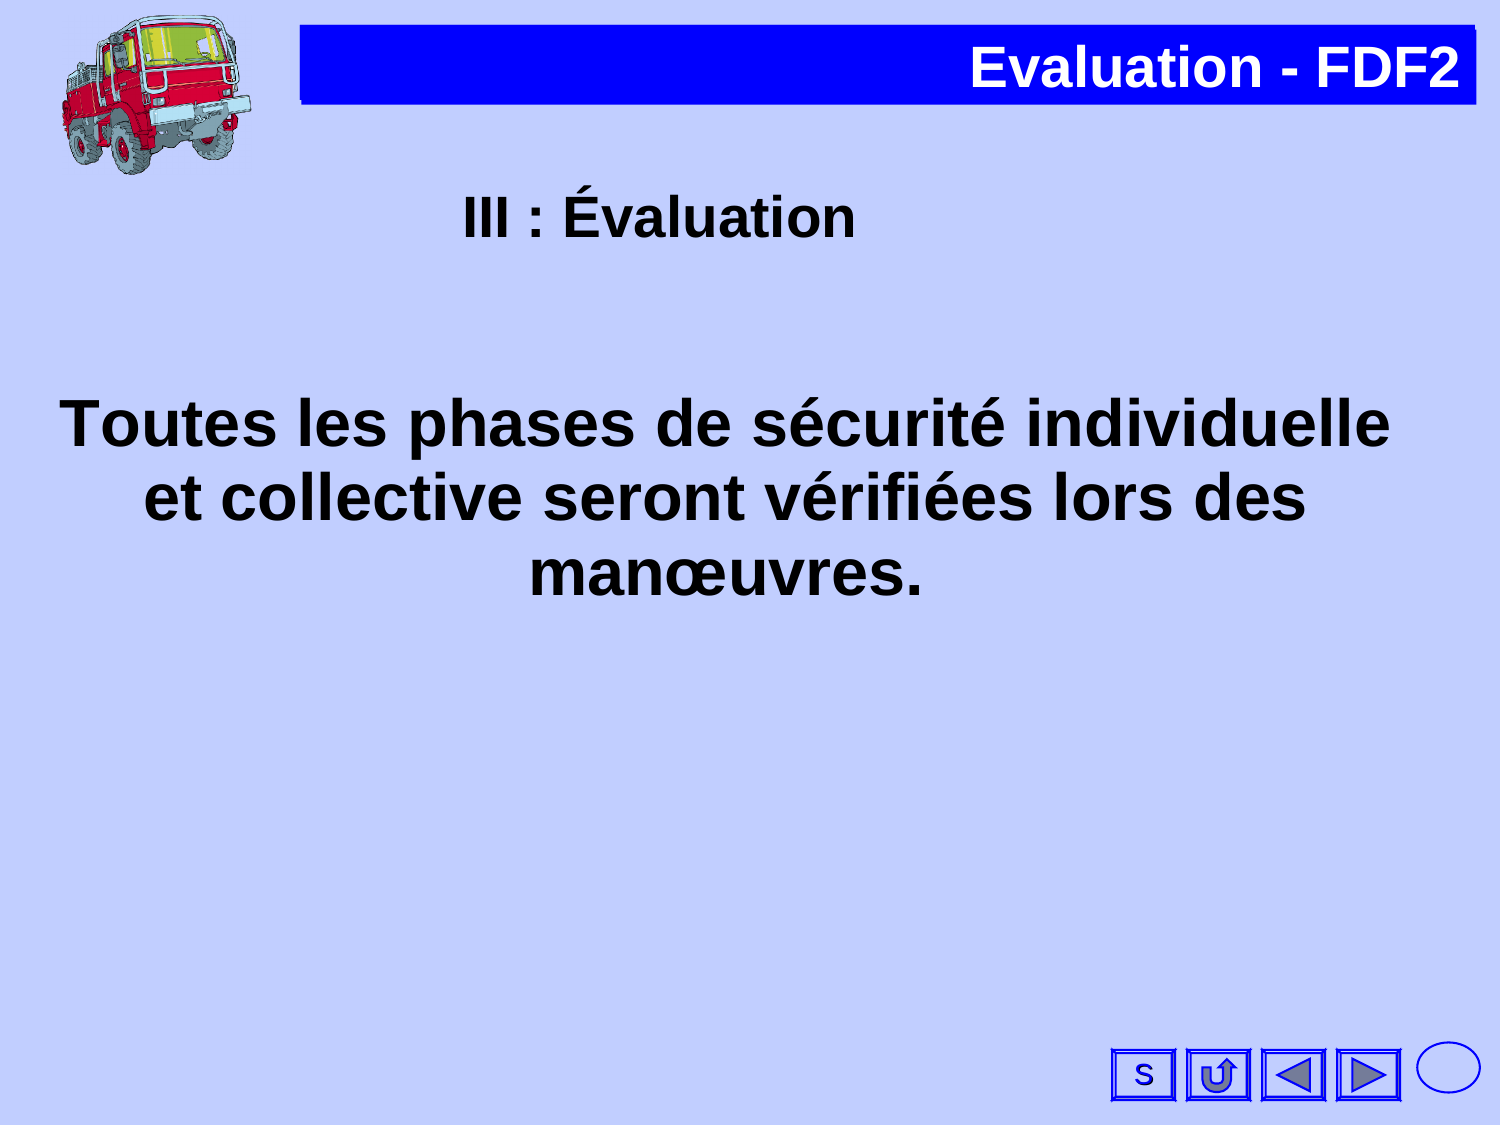

Evaluation - FDF2
III : Évaluation
Toutes les phases de sécurité individuelle et collective seront vérifiées lors des manœuvres.